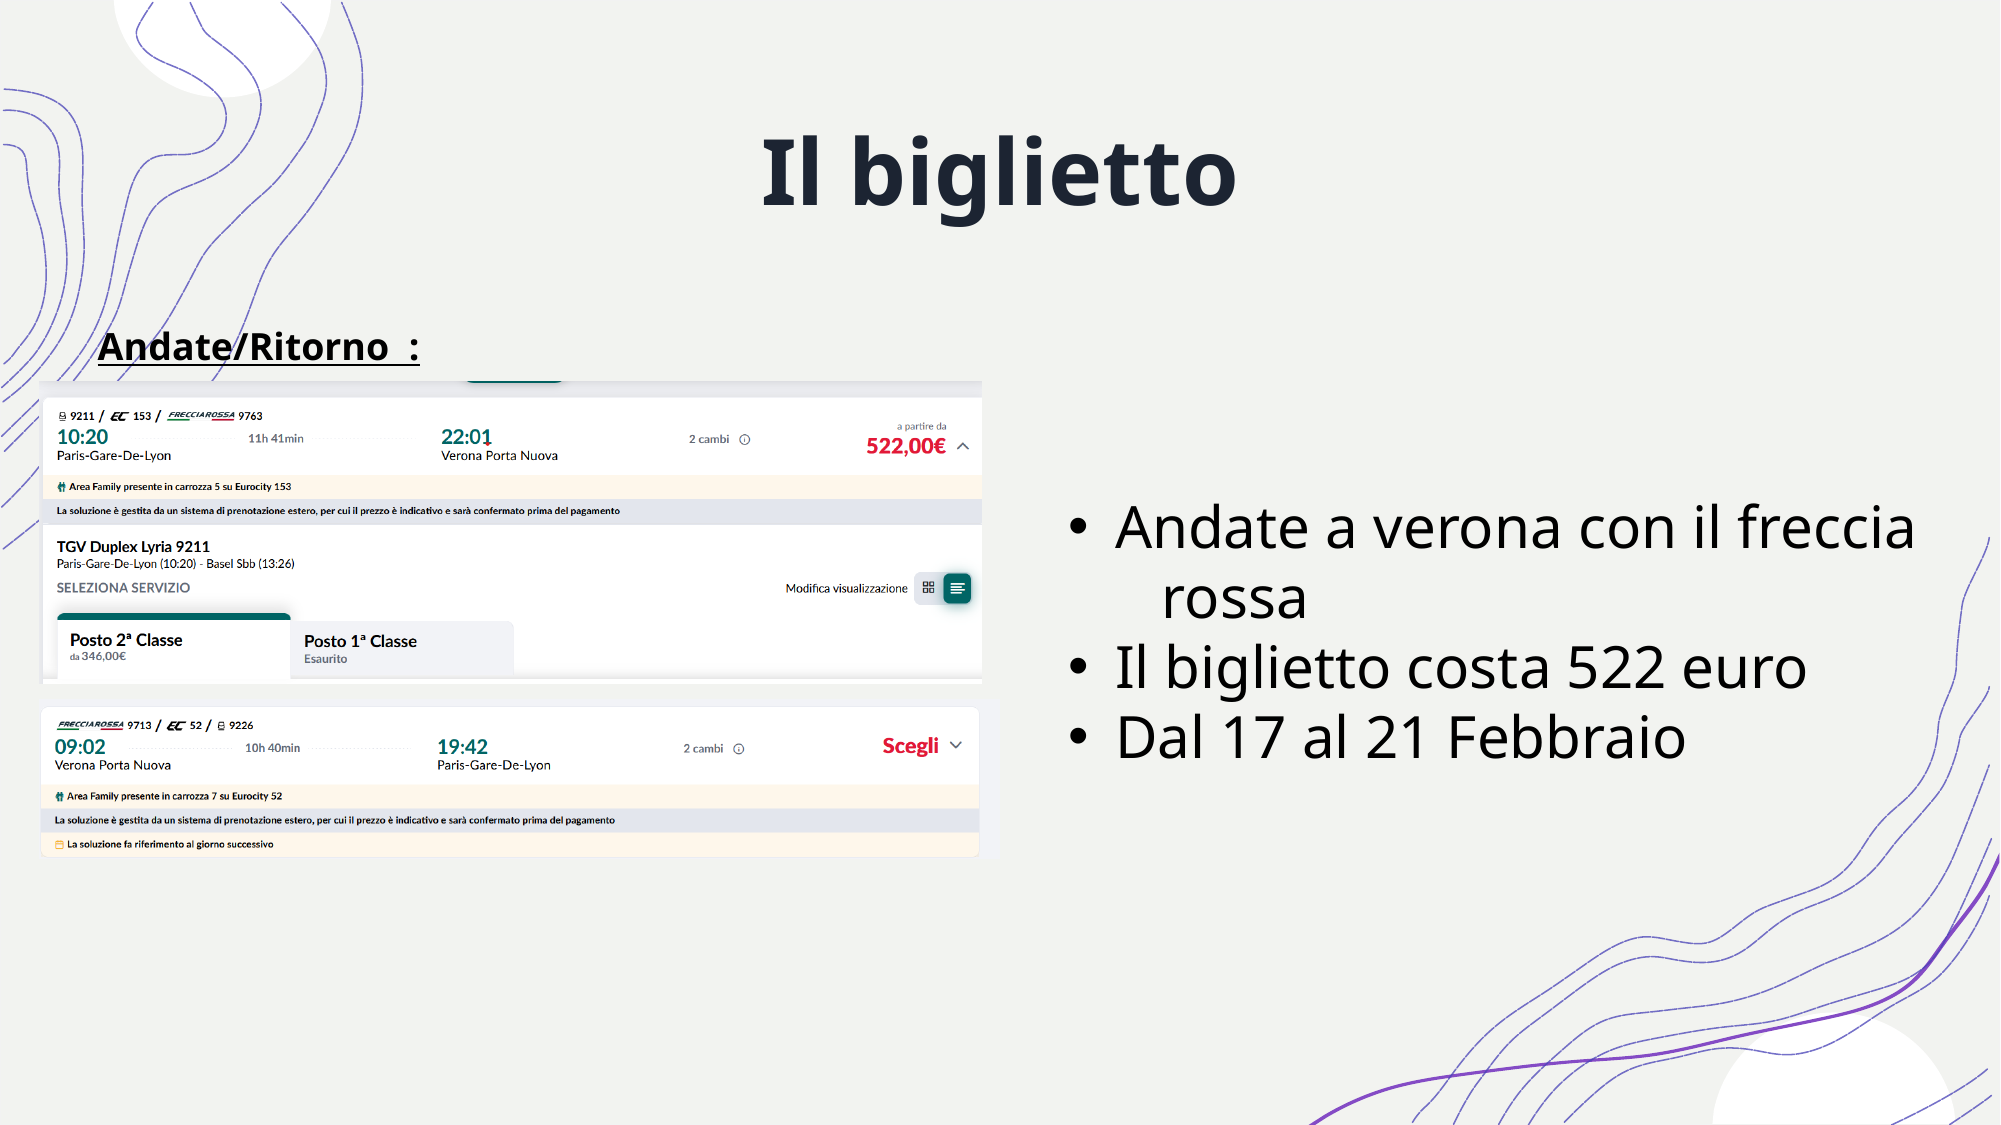

# Il biglietto
Andate/Ritorno :
Andate a verona con il freccia rossa
Il biglietto costa 522 euro
Dal 17 al 21 Febbraio